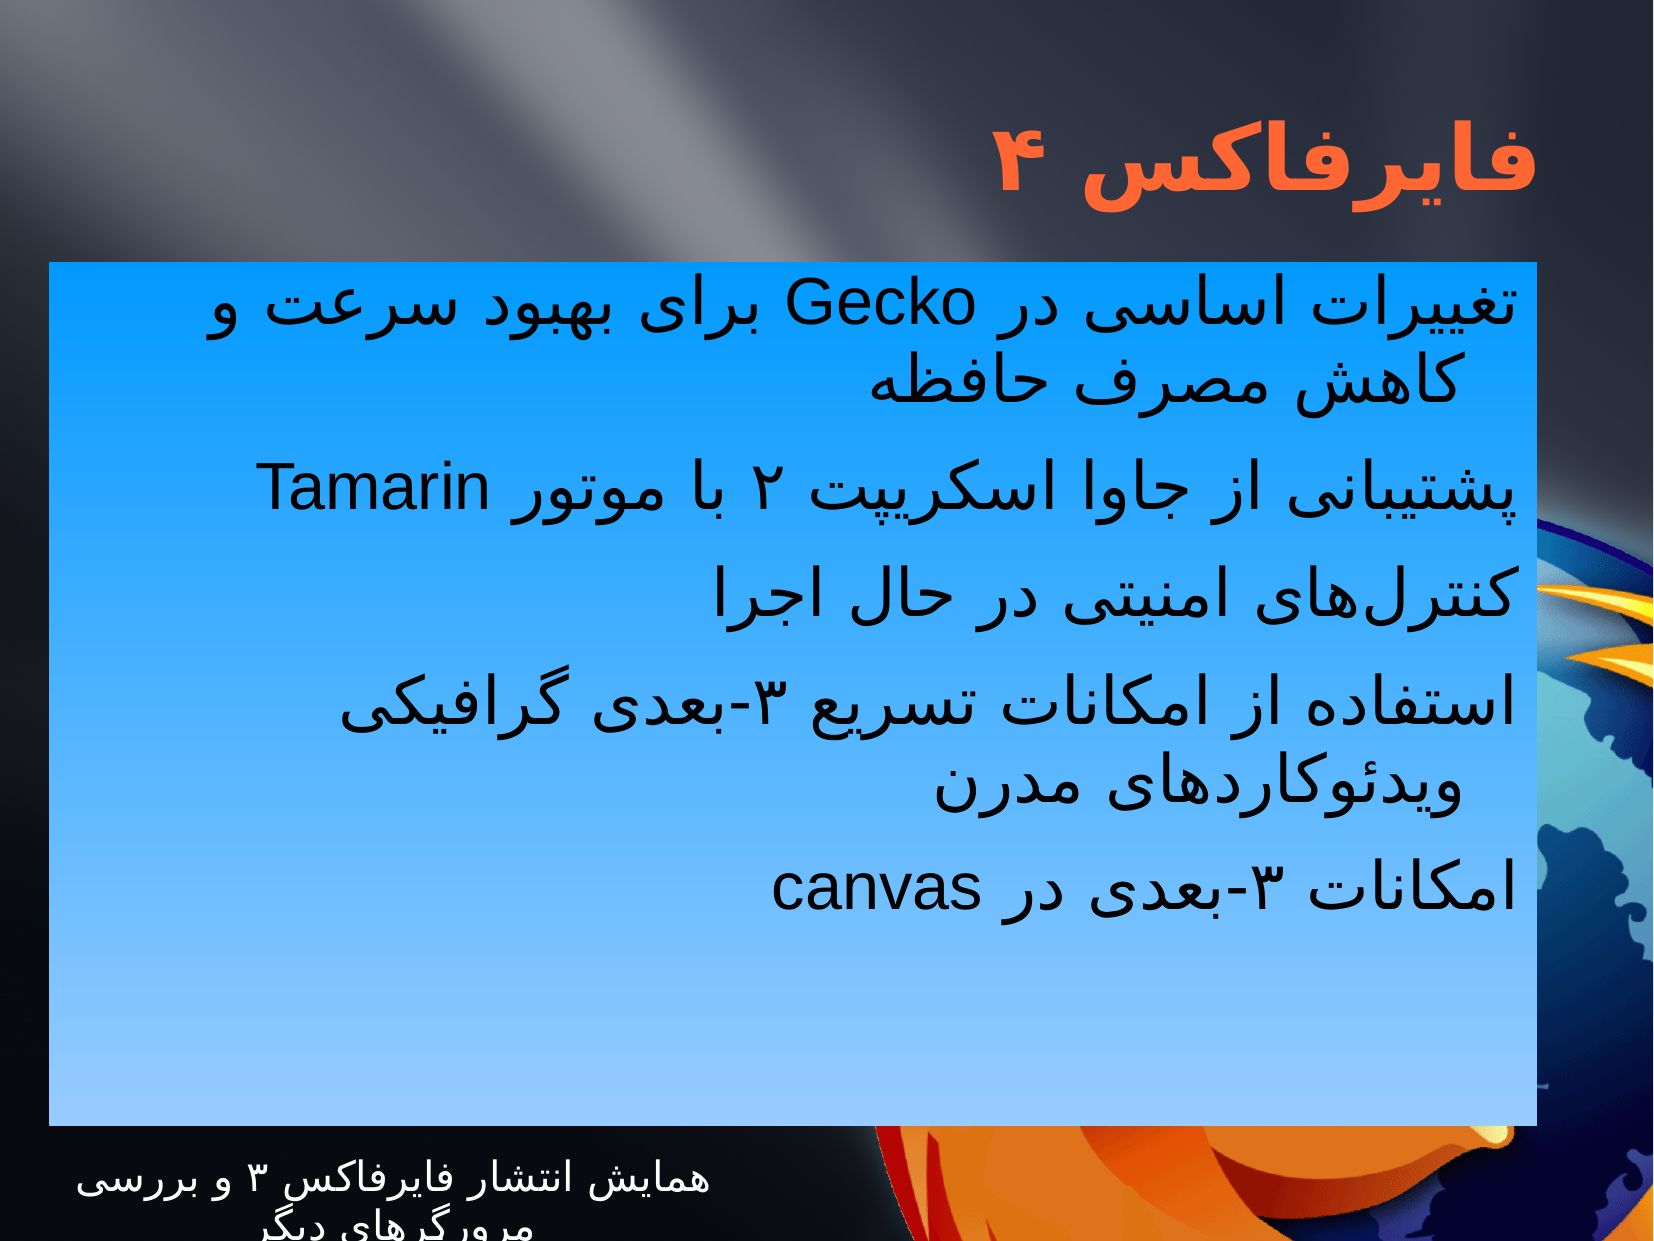

# فایرفاکس ۴
تغییرات اساسی در Gecko برای بهبود سرعت و کاهش مصرف حافظه
پشتیبانی از جاوا اسکریپت ۲ با موتور Tamarin
کنترل‌های امنیتی در حال اجرا
استفاده از امکانات تسریع ۳-بعدی گرافیکی ویدئوکاردهای مدرن
امکانات ۳-بعدی در canvas